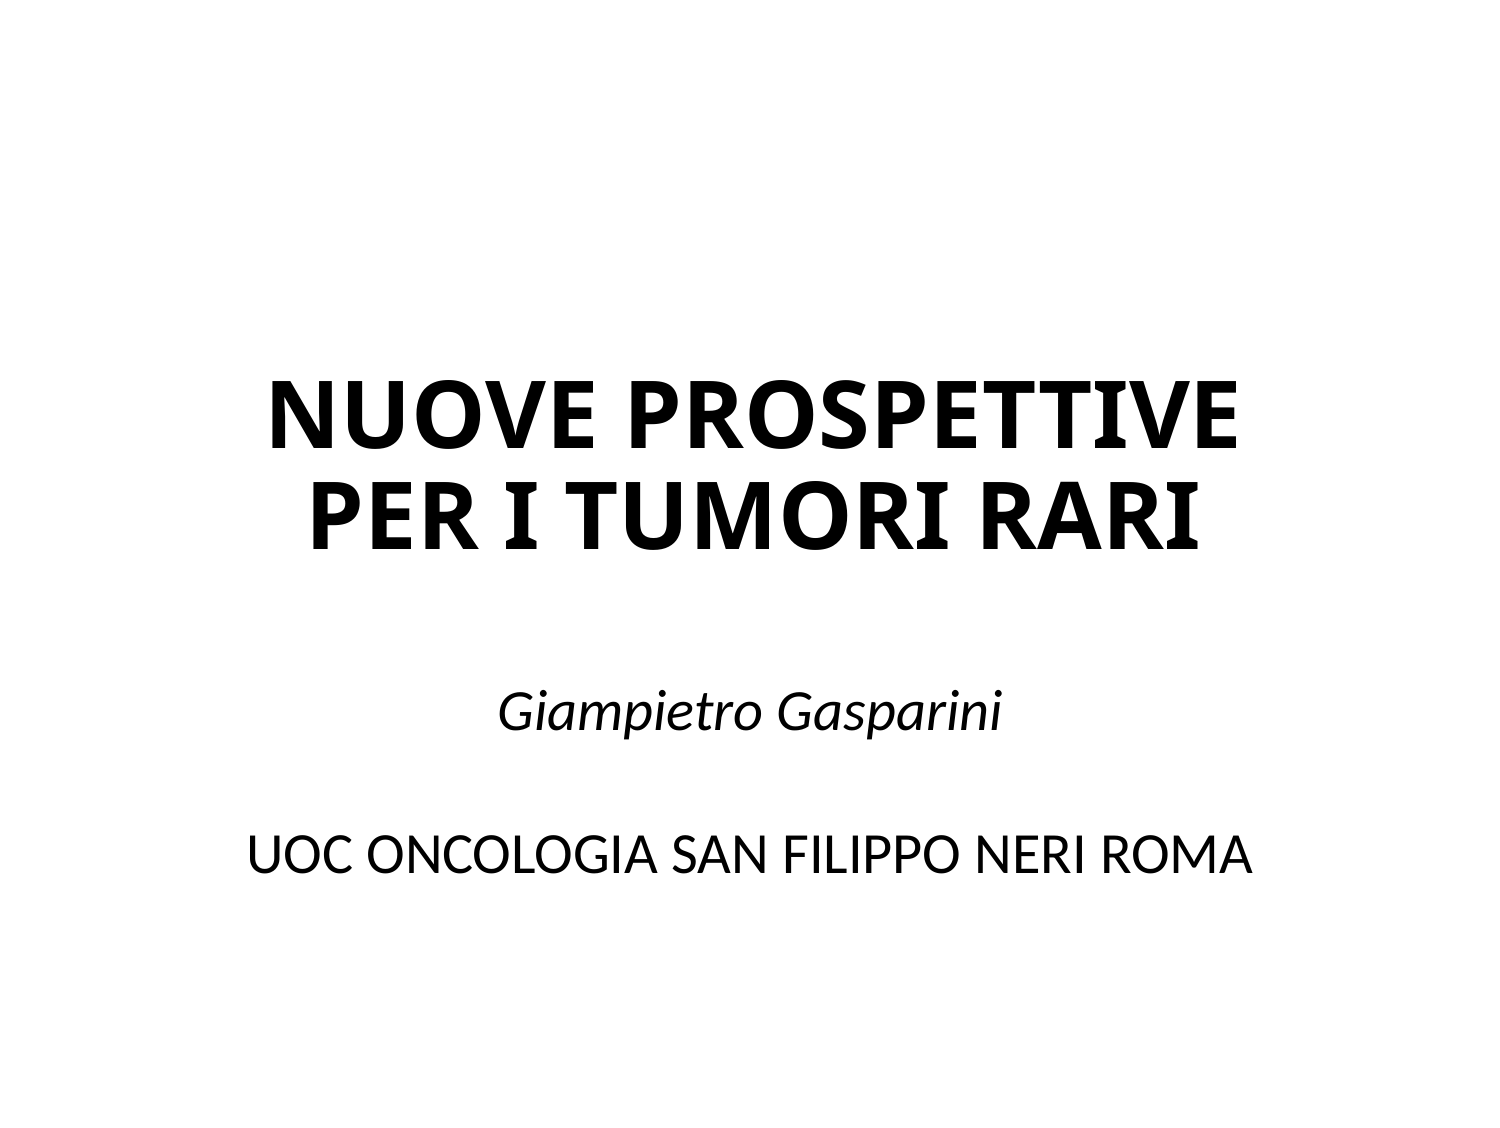

# NUOVE PROSPETTIVE PER I TUMORI RARI
Giampietro Gasparini
UOC ONCOLOGIA SAN FILIPPO NERI ROMA